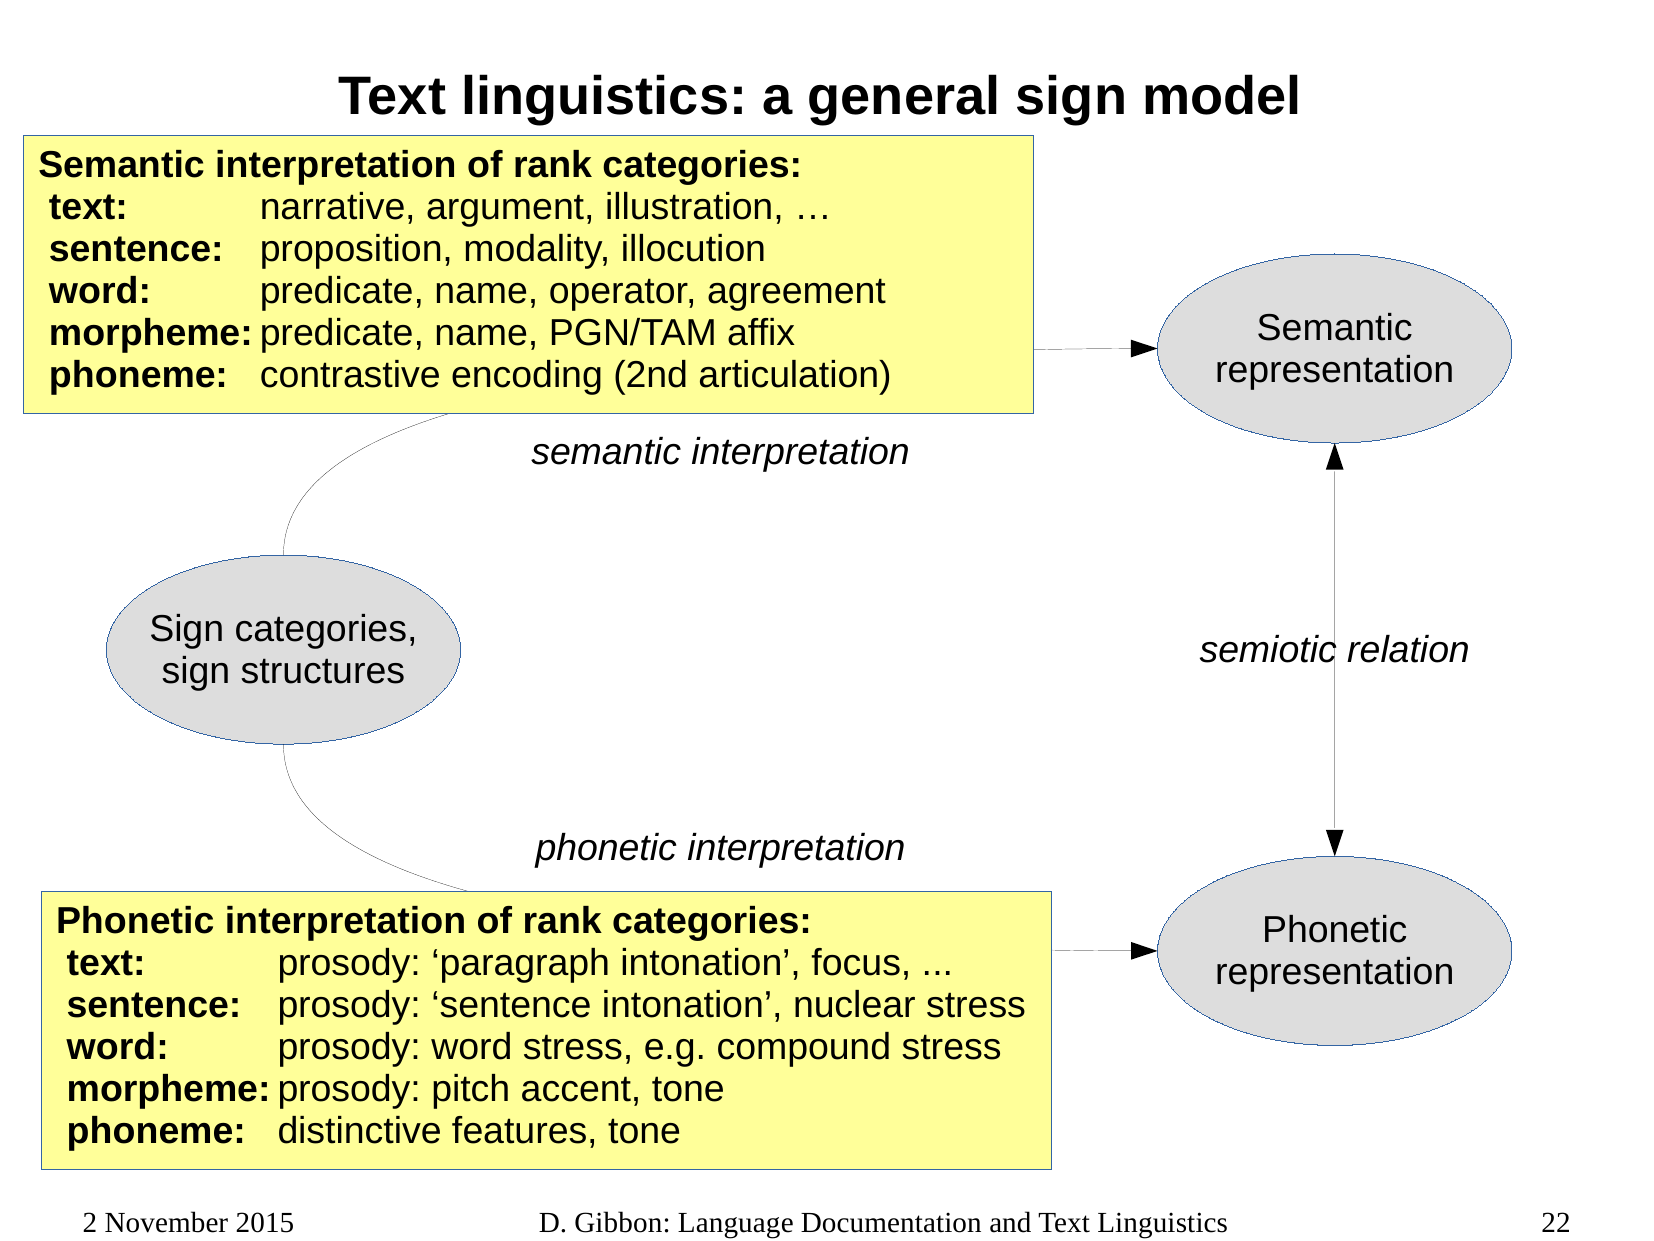

# Text linguistics: a general sign model
Semantic interpretation of rank categories:
 text:		narrative, argument, illustration, …
 sentence:	proposition, modality, illocution
 word:		predicate, name, operator, agreement
 morpheme:	predicate, name, PGN/TAM affix
 phoneme:	contrastive encoding (2nd articulation)
Semantic
representation
Sign categories,
sign structures
Phonetic
representation
Phonetic interpretation of rank categories:
 text:		prosody: ‘paragraph intonation’, focus, ...
 sentence:	prosody: ‘sentence intonation’, nuclear stress
 word:		prosody: word stress, e.g. compound stress
 morpheme:	prosody: pitch accent, tone
 phoneme:	distinctive features, tone
2 November 2015
D. Gibbon: Language Documentation and Text Linguistics
22